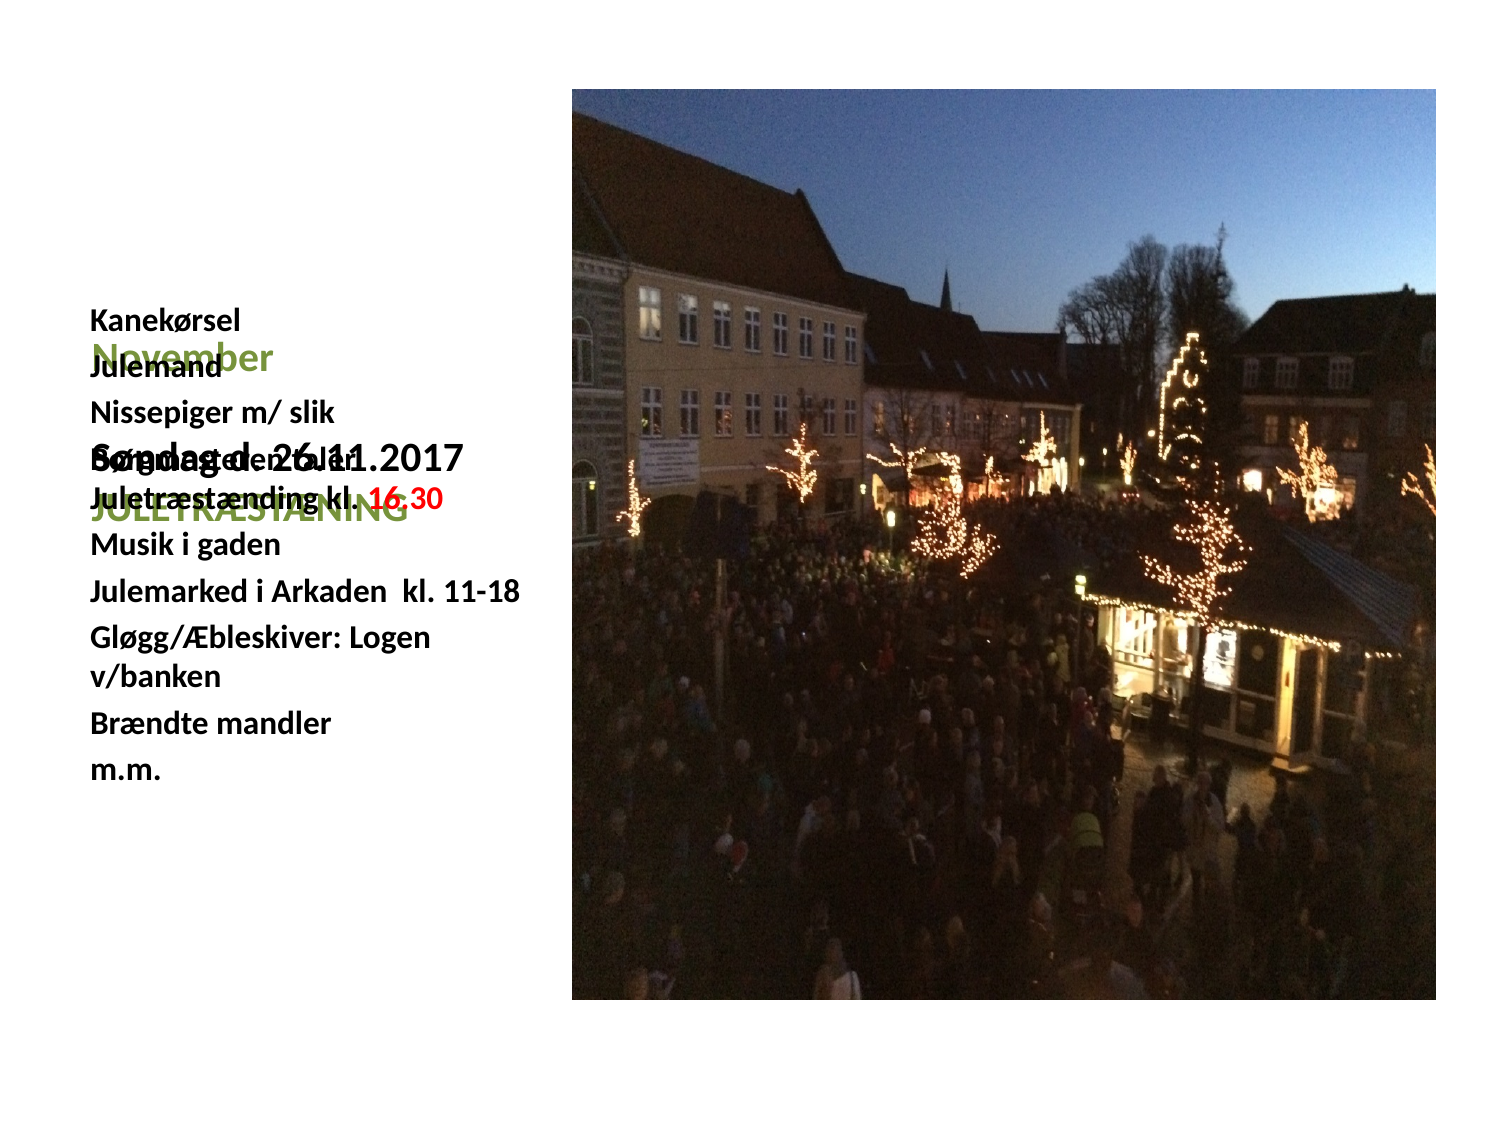

# November Søndag d. 26.11.2017 JULETRÆSTÆNING
Kanekørsel
Julemand
Nissepiger m/ slik
Borgmesteren taler Juletræstænding kl. 16.30
Musik i gaden
Julemarked i Arkaden kl. 11-18
Gløgg/Æbleskiver: Logen v/banken
Brændte mandler
m.m.